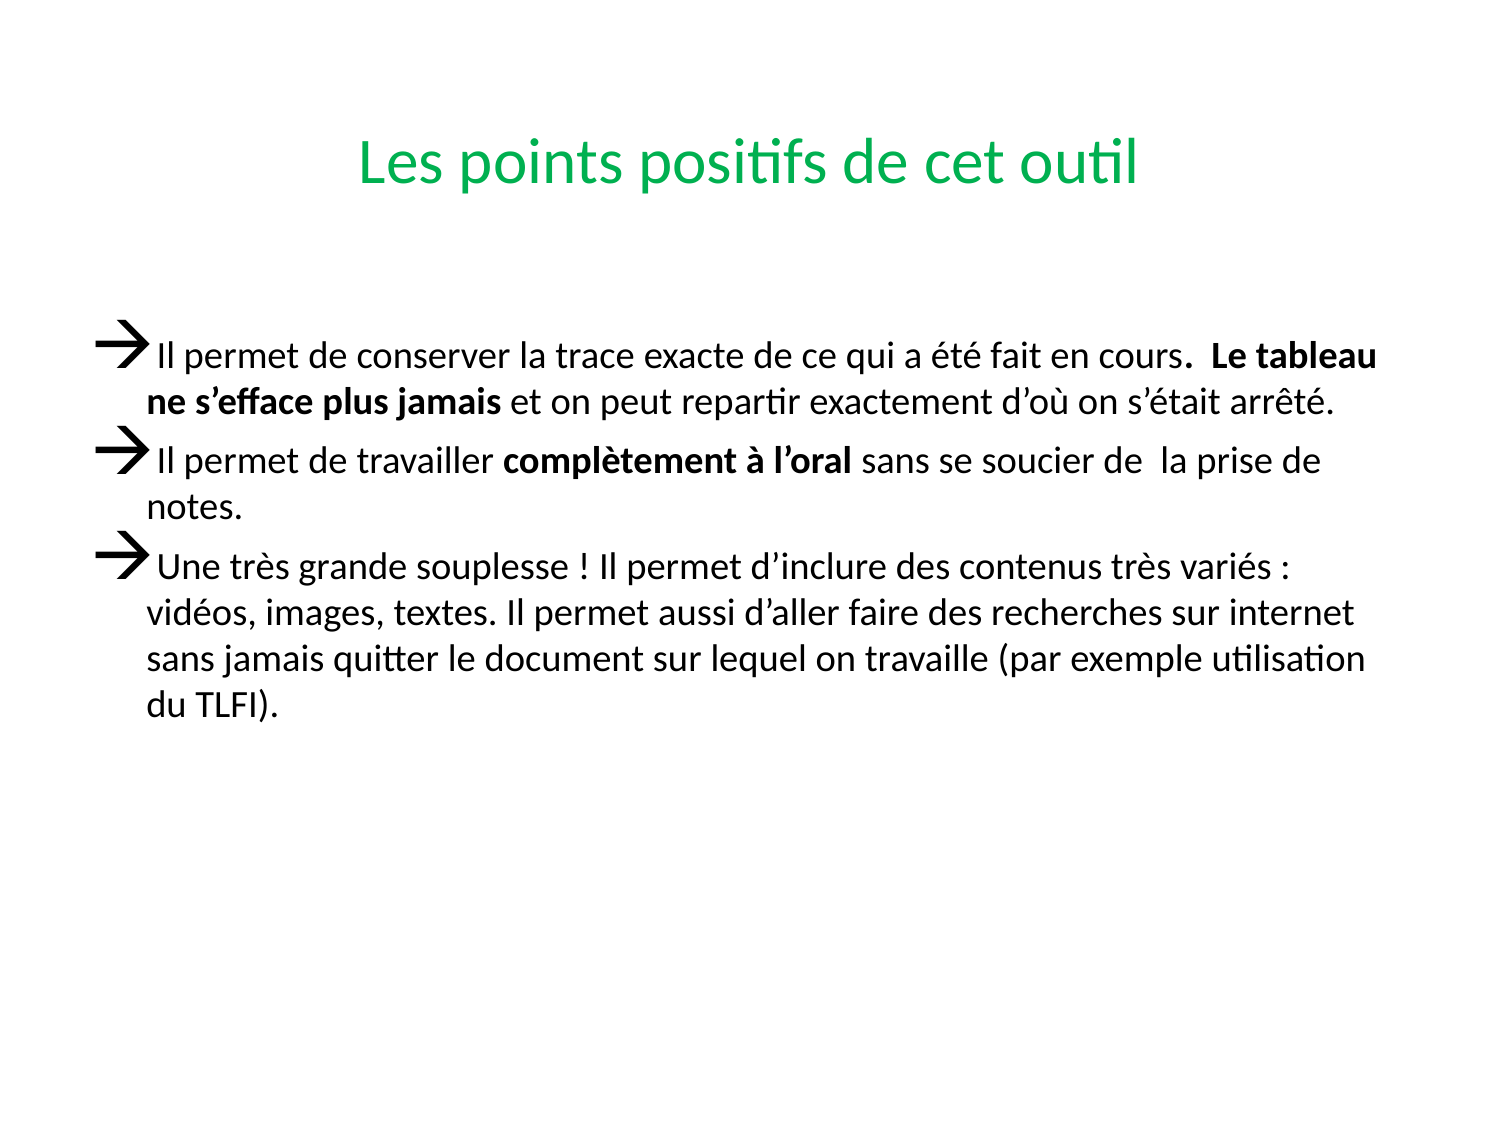

# Les points positifs de cet outil
Il permet de conserver la trace exacte de ce qui a été fait en cours. Le tableau ne s’efface plus jamais et on peut repartir exactement d’où on s’était arrêté.
Il permet de travailler complètement à l’oral sans se soucier de la prise de notes.
Une très grande souplesse ! Il permet d’inclure des contenus très variés : vidéos, images, textes. Il permet aussi d’aller faire des recherches sur internet sans jamais quitter le document sur lequel on travaille (par exemple utilisation du TLFI).